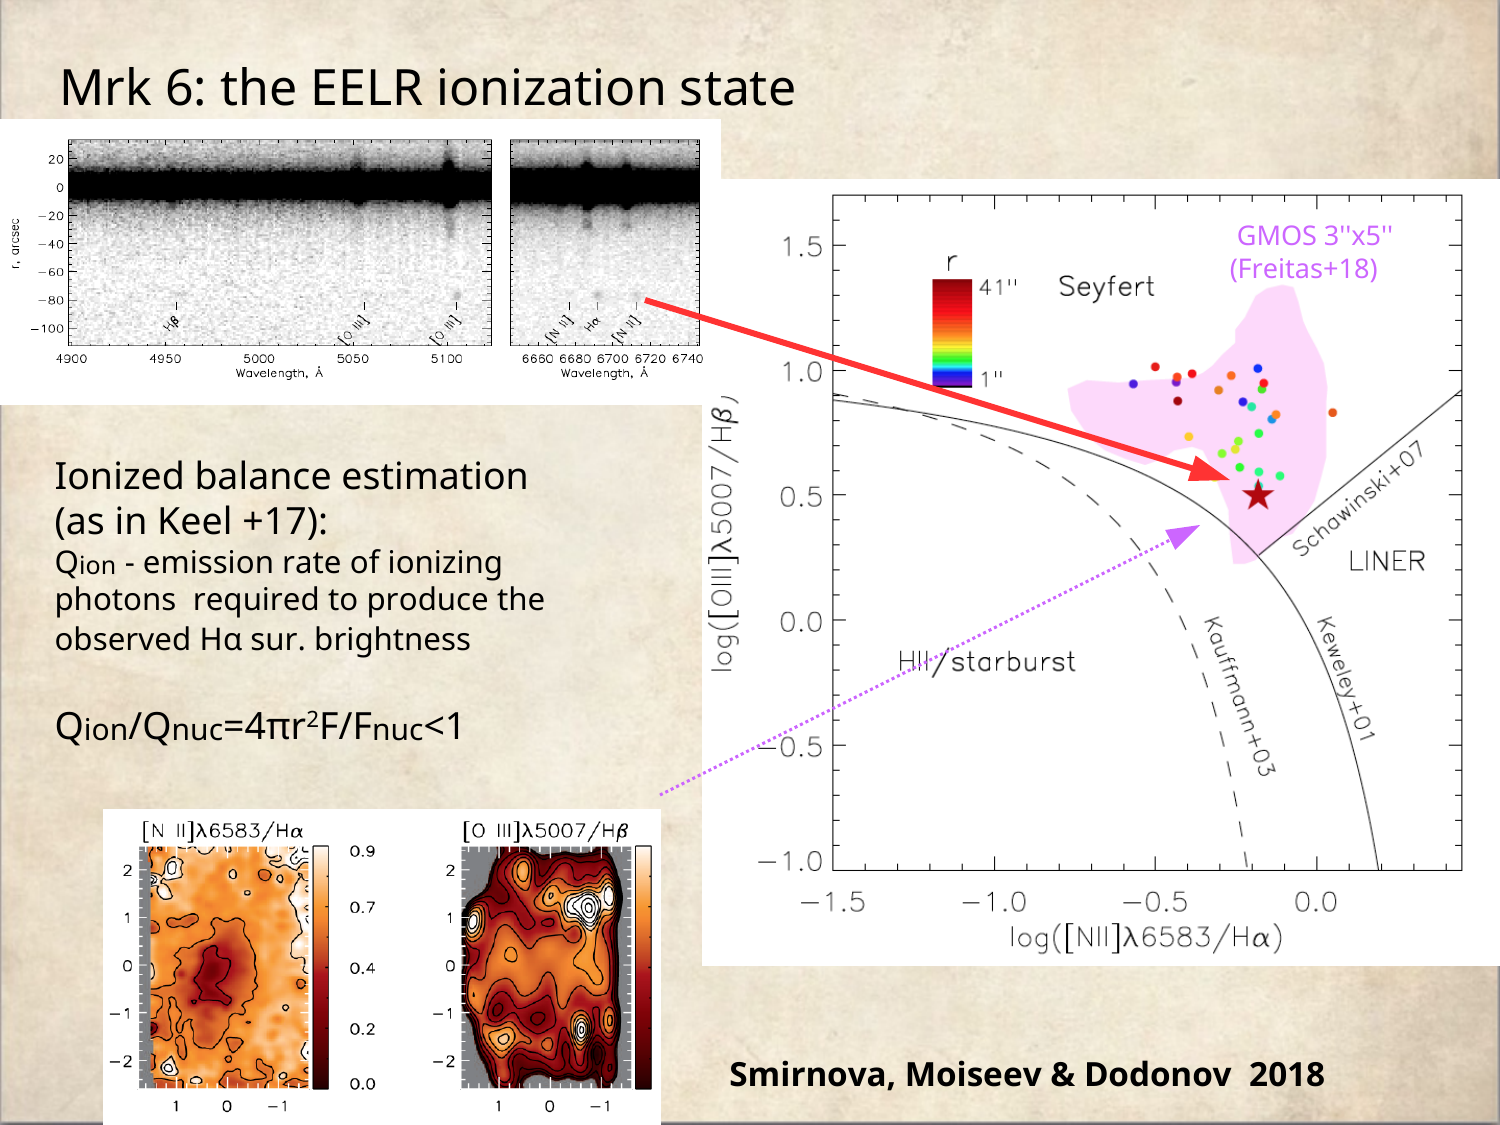

# Mrk 6: the EELR ionization state
 GMOS 3''x5''
(Freitas+18)
Ionized balance estimation
(as in Keel +17):
Qion - emission rate of ionizing
photons required to produce the
observed Hα sur. brightness
Qion/Qnuc=4πr2F/Fnuc<1
Smirnova, Moiseev & Dodonov 2018